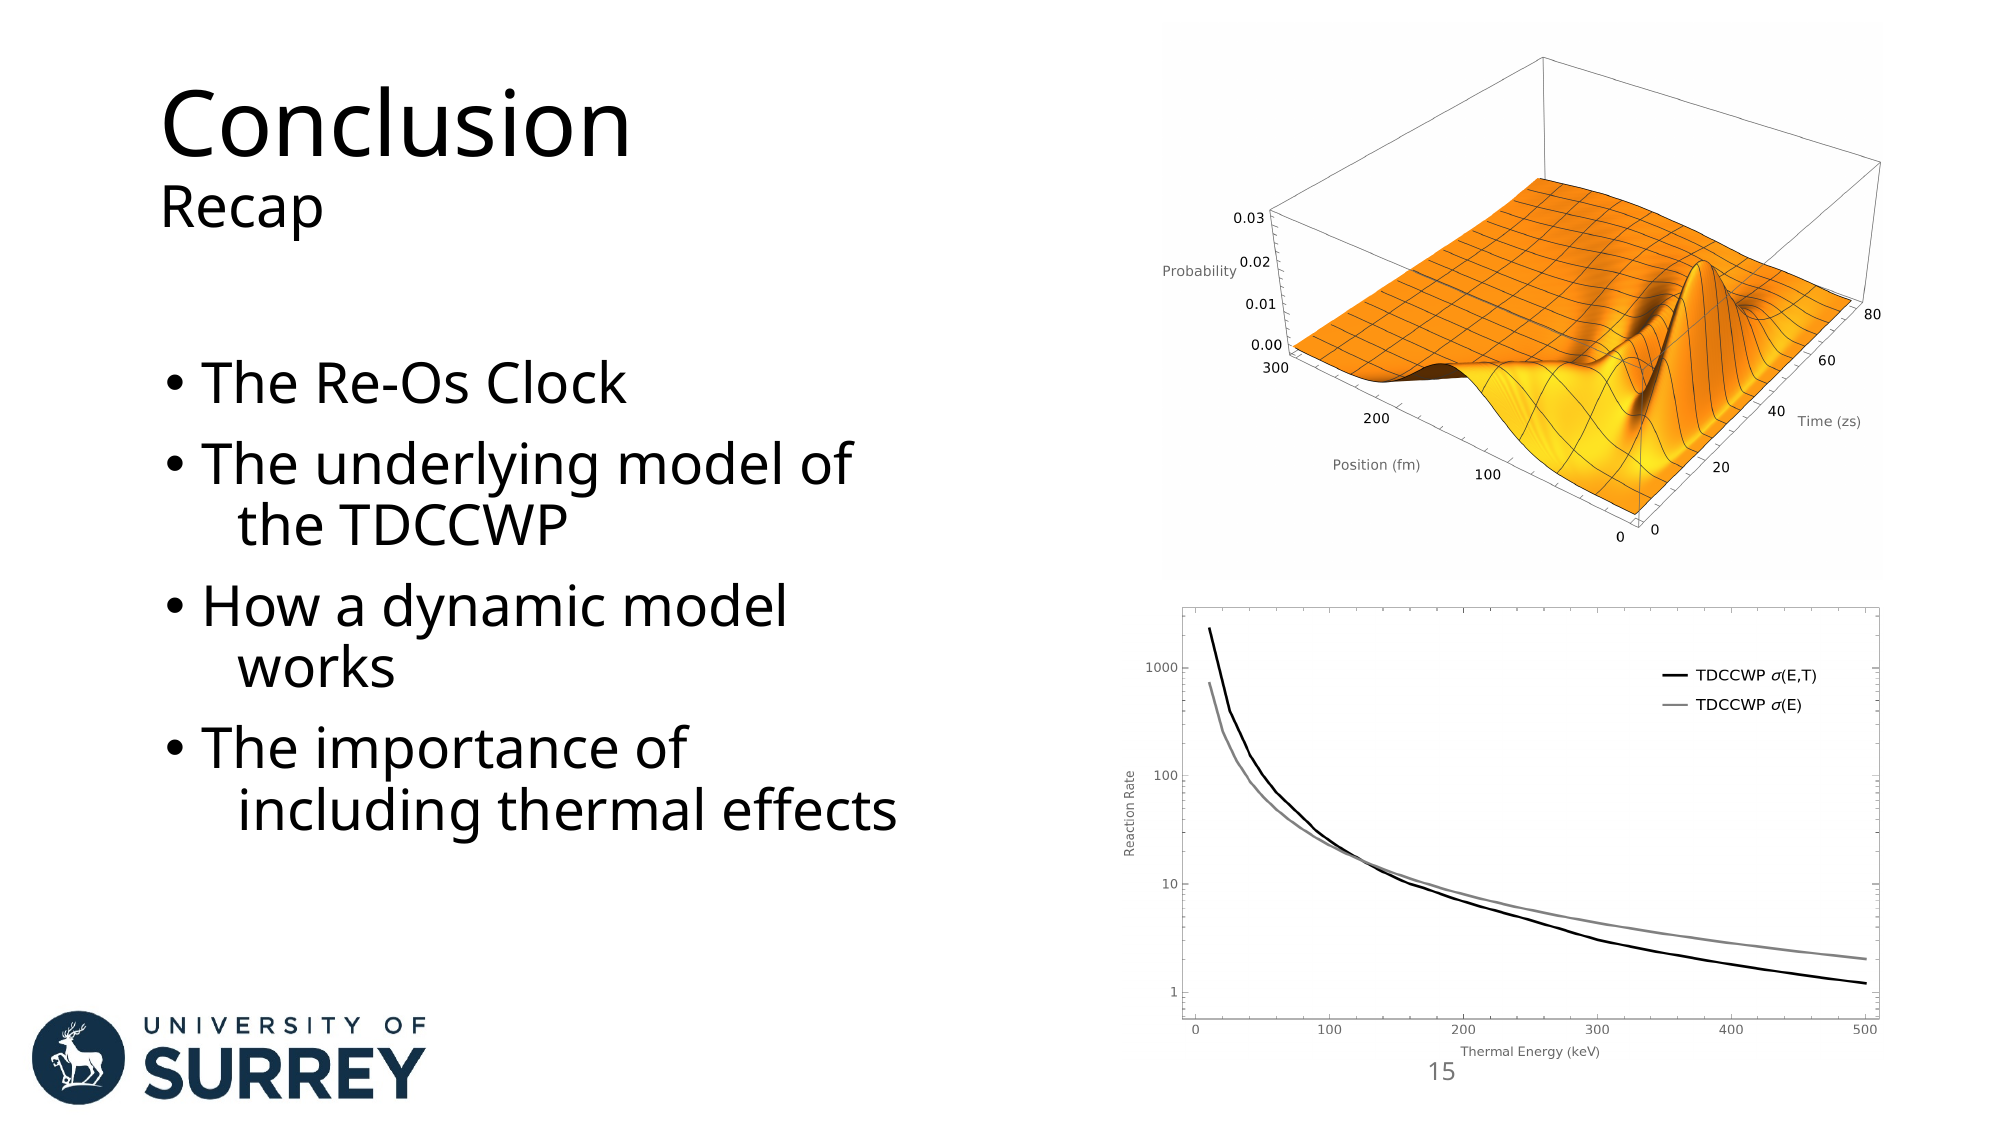

# Conclusion Recap
The Re-Os Clock
The underlying model of the TDCCWP
How a dynamic model works
The importance of including thermal effects